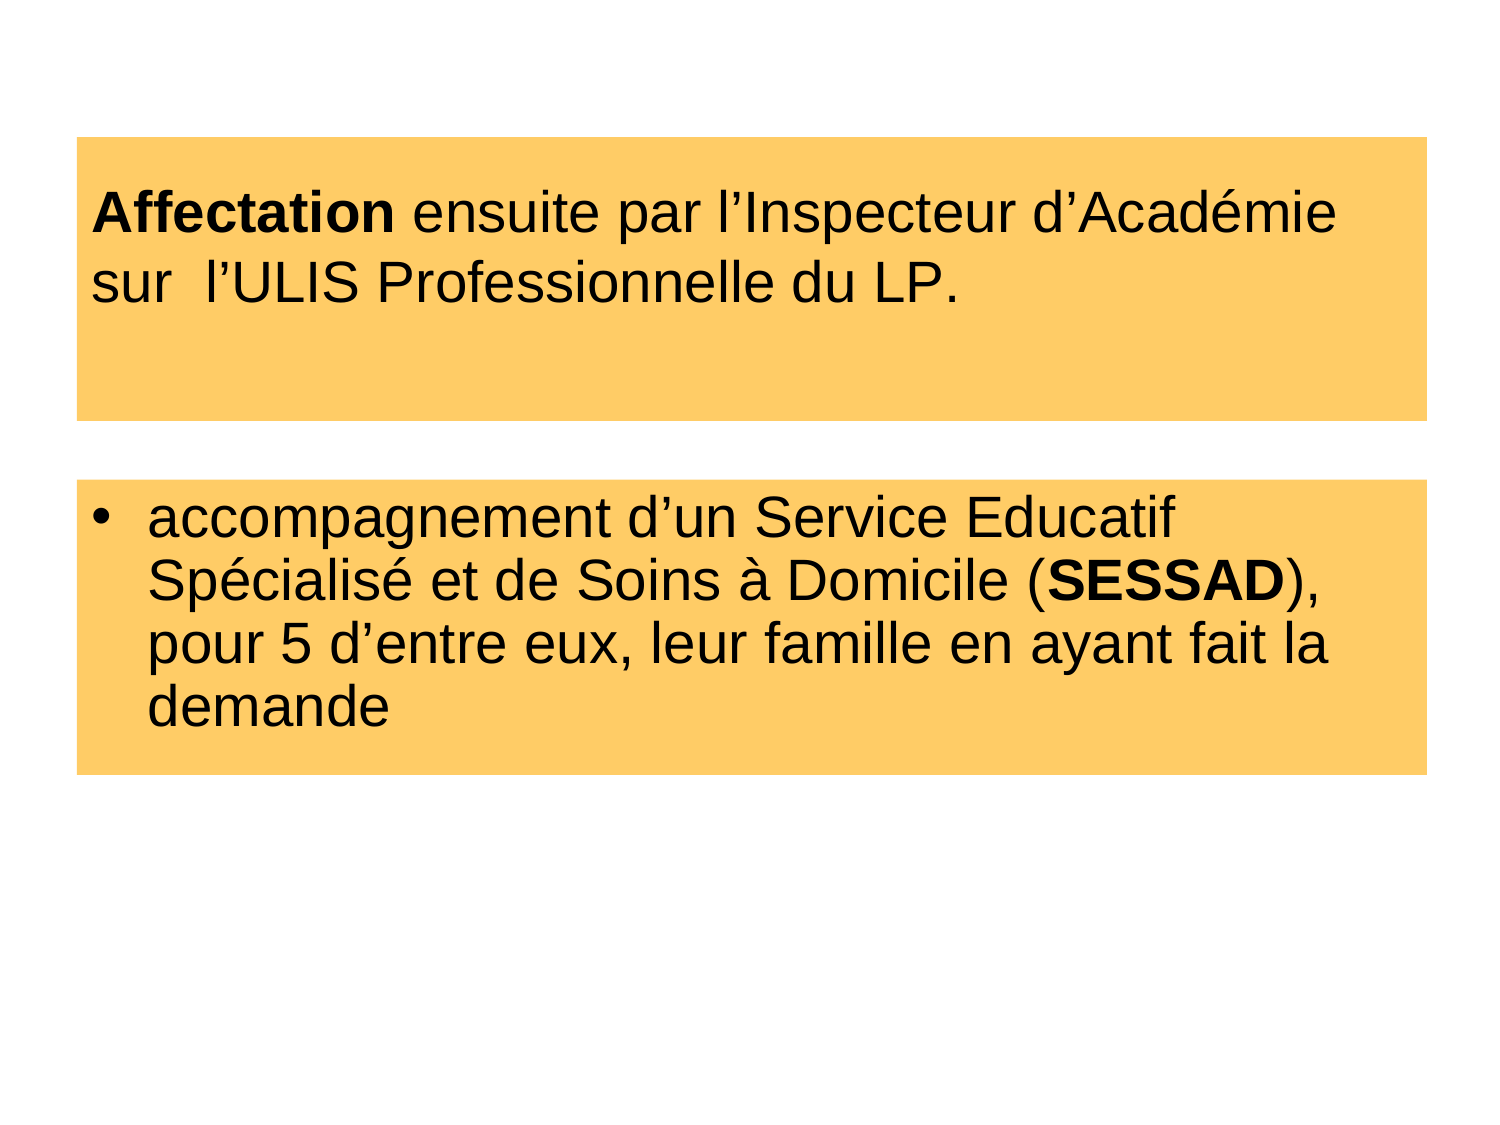

# Affectation ensuite par l’Inspecteur d’Académie sur l’ULIS Professionnelle du LP.
accompagnement d’un Service Educatif Spécialisé et de Soins à Domicile (SESSAD), pour 5 d’entre eux, leur famille en ayant fait la demande